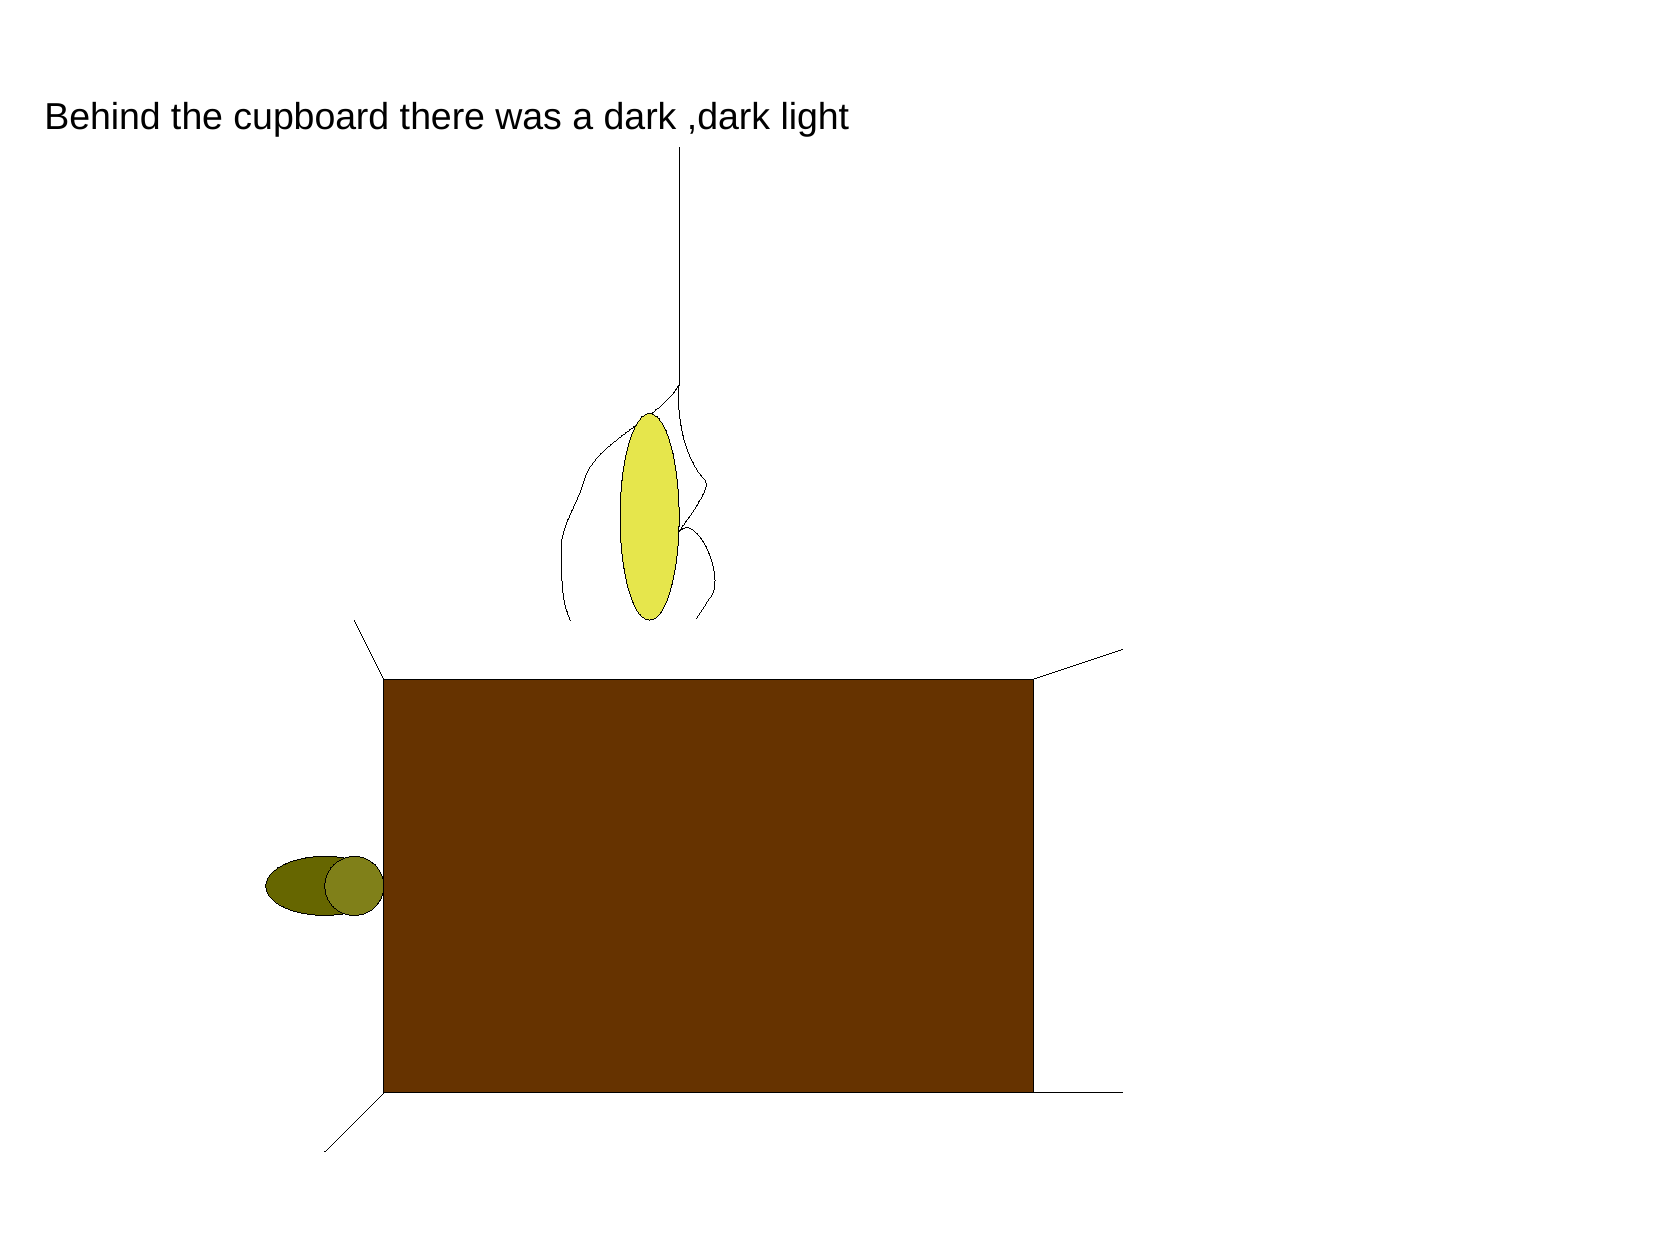

Behind the cupboard there was a dark ,dark light